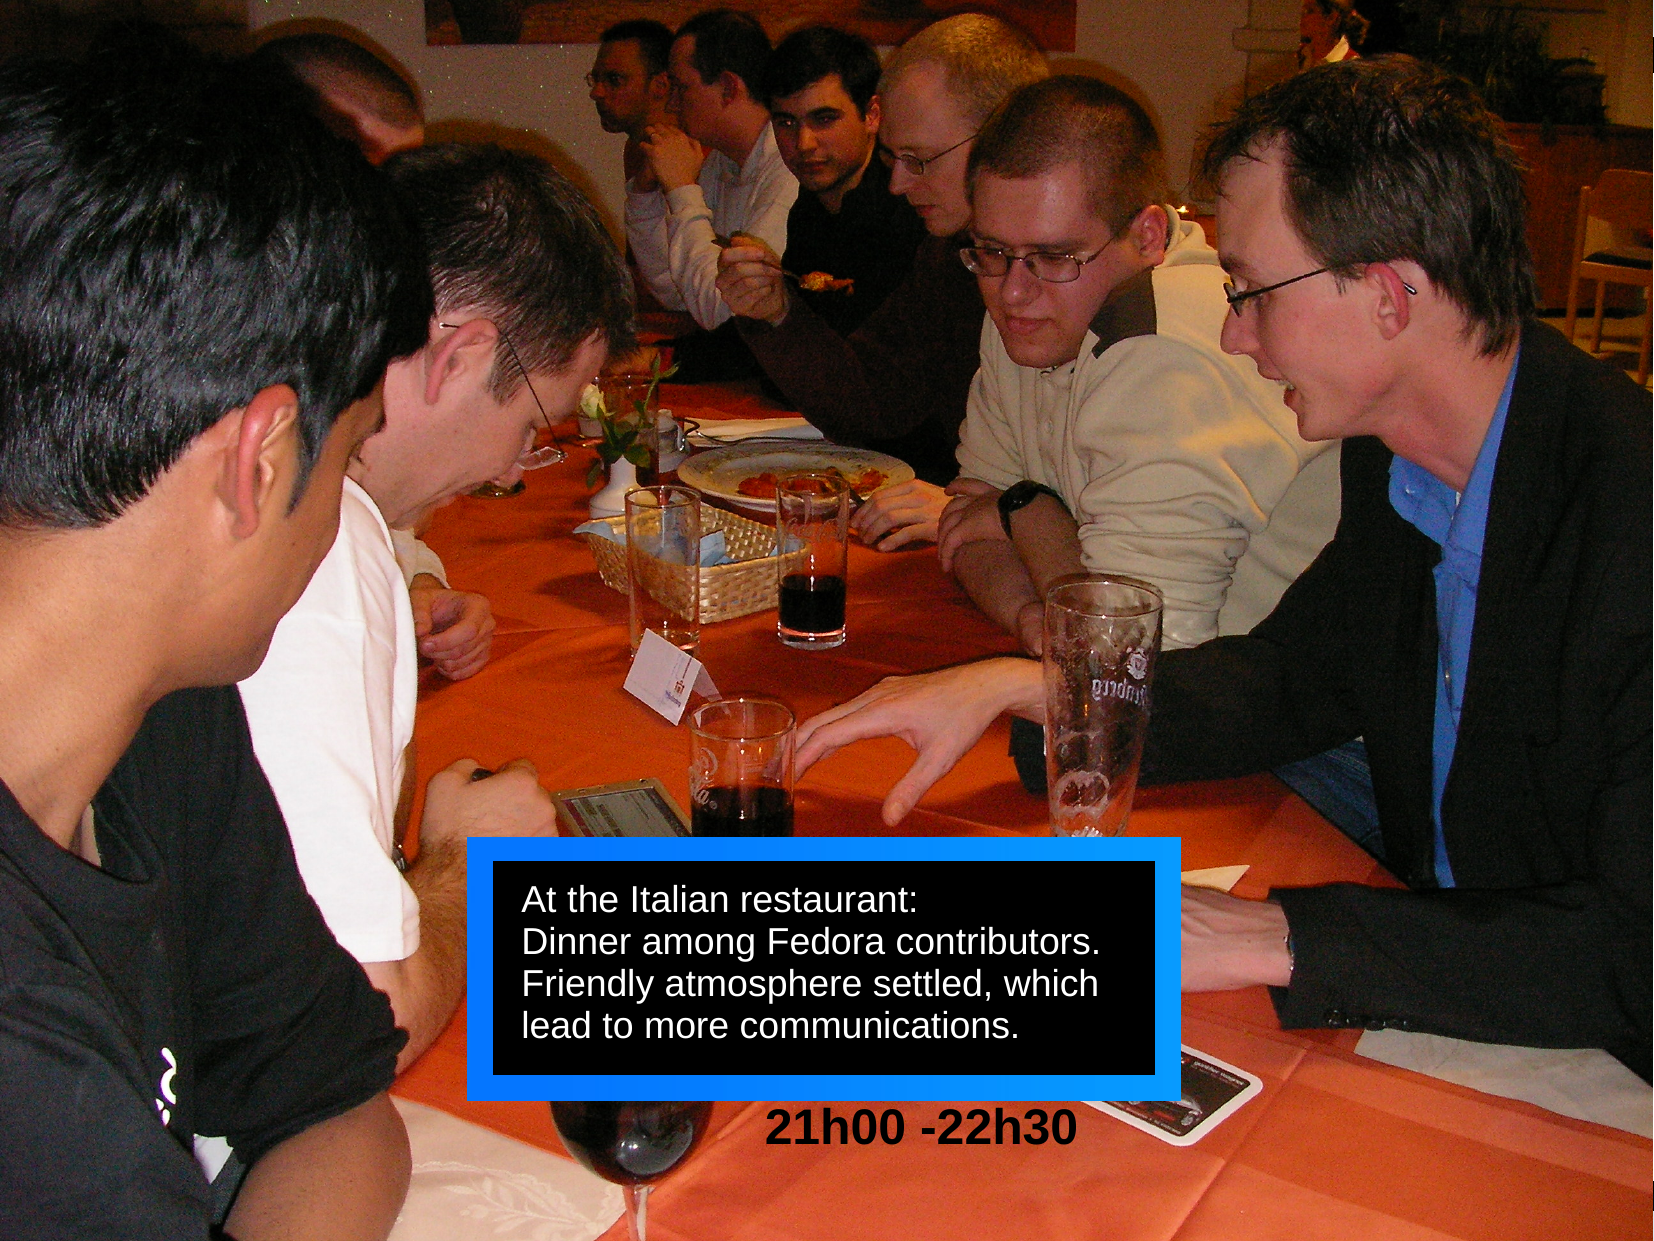

At the Italian restaurant:
Dinner among Fedora contributors.
Friendly atmosphere settled, which
lead to more communications.
21h00 -22h30